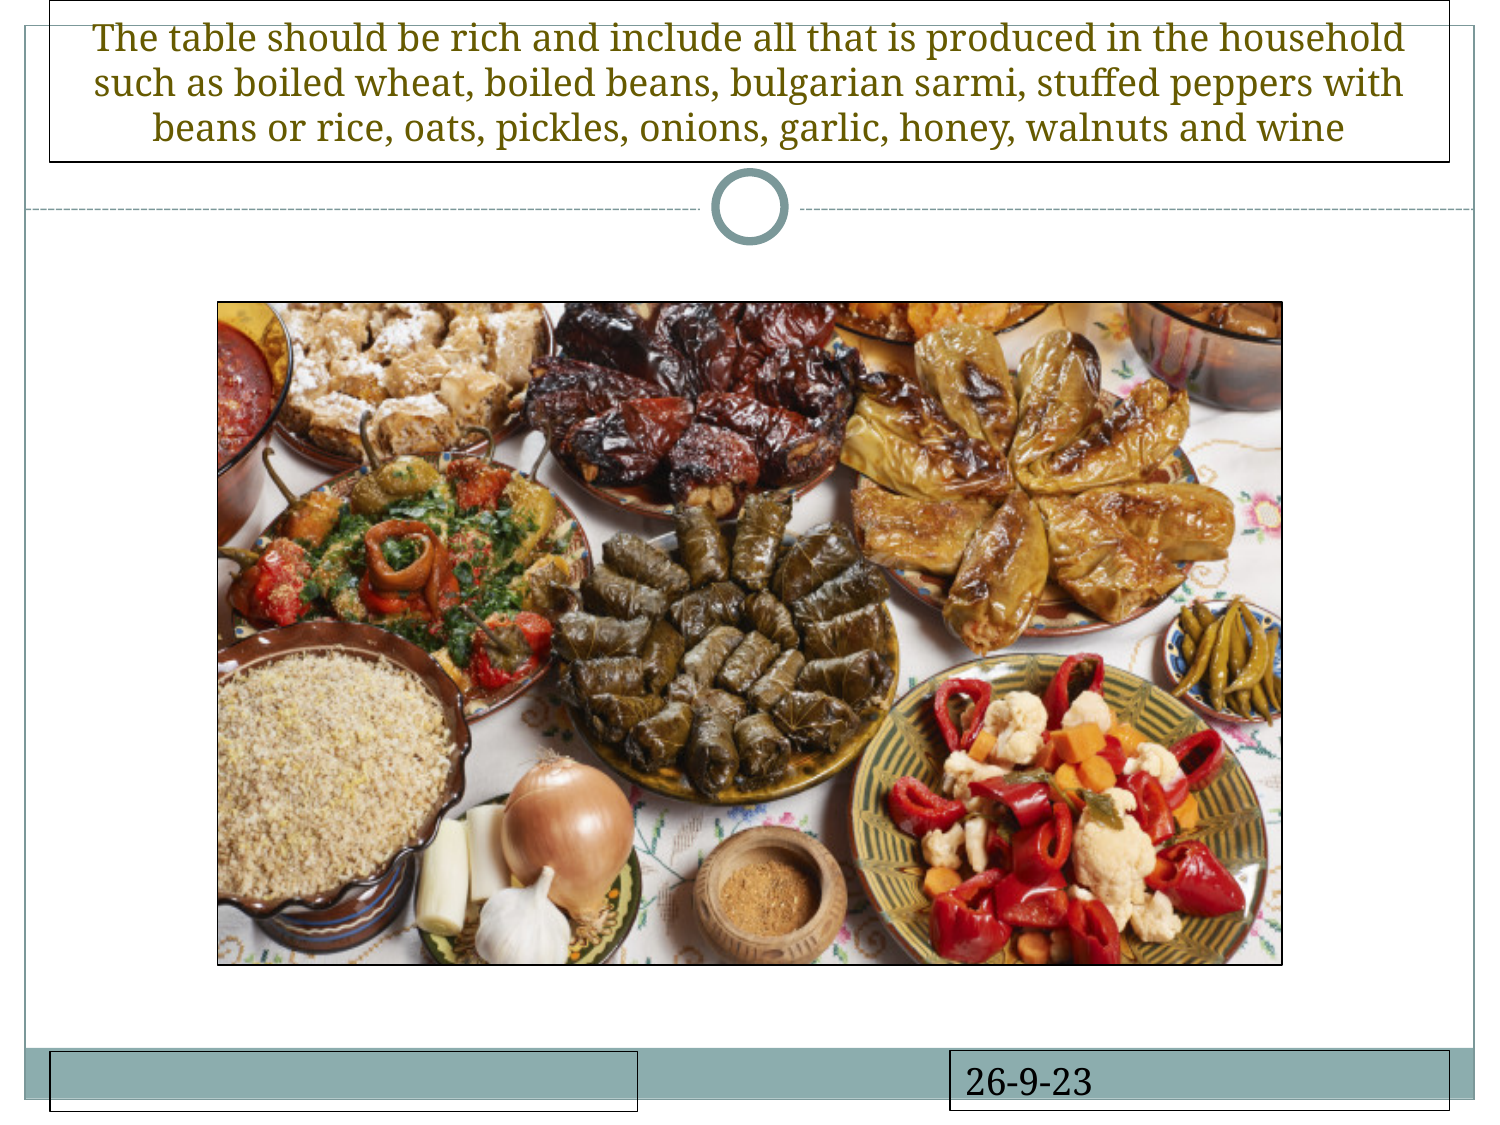

# The table should be rich and include all that is produced in the household such as boiled wheat, boiled beans, bulgarian sarmi, stuffed peppers with beans or rice, oats, pickles, onions, garlic, honey, walnuts and wine
26-8-21